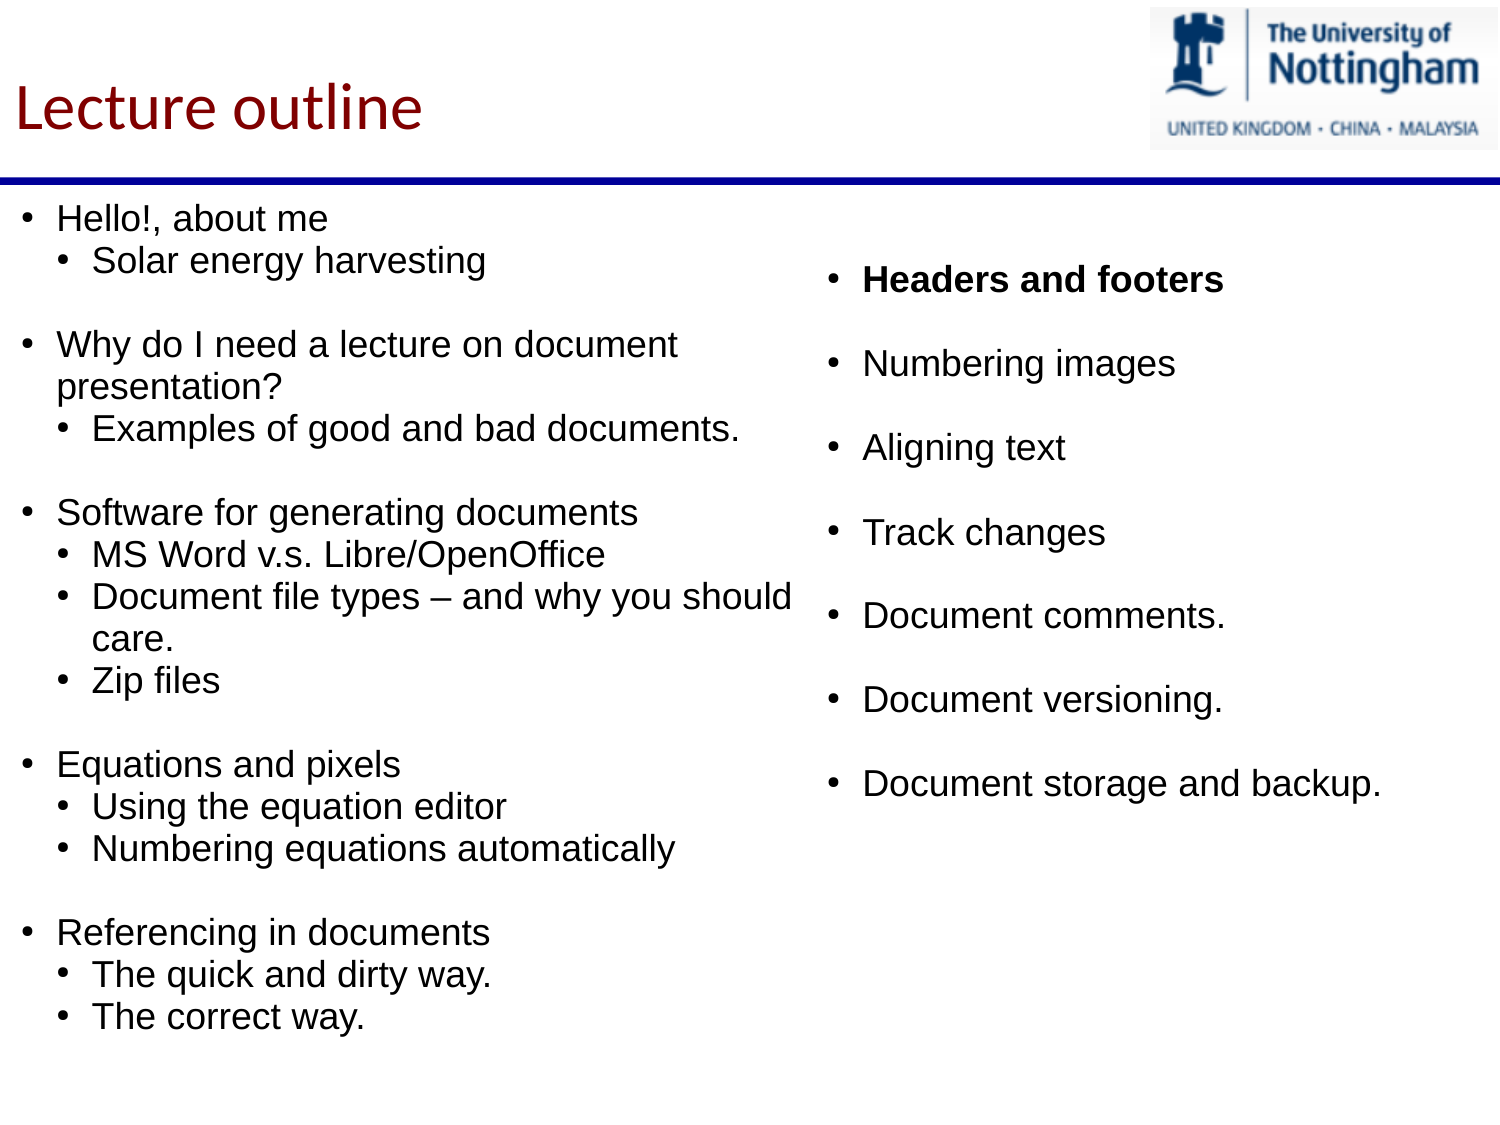

# Lecture outline
Hello!, about me
Solar energy harvesting
Why do I need a lecture on document presentation?
Examples of good and bad documents.
Software for generating documents
MS Word v.s. Libre/OpenOffice
Document file types – and why you should care.
Zip files
Equations and pixels
Using the equation editor
Numbering equations automatically
Referencing in documents
The quick and dirty way.
The correct way.
Headers and footers
Numbering images
Aligning text
Track changes
Document comments.
Document versioning.
Document storage and backup.